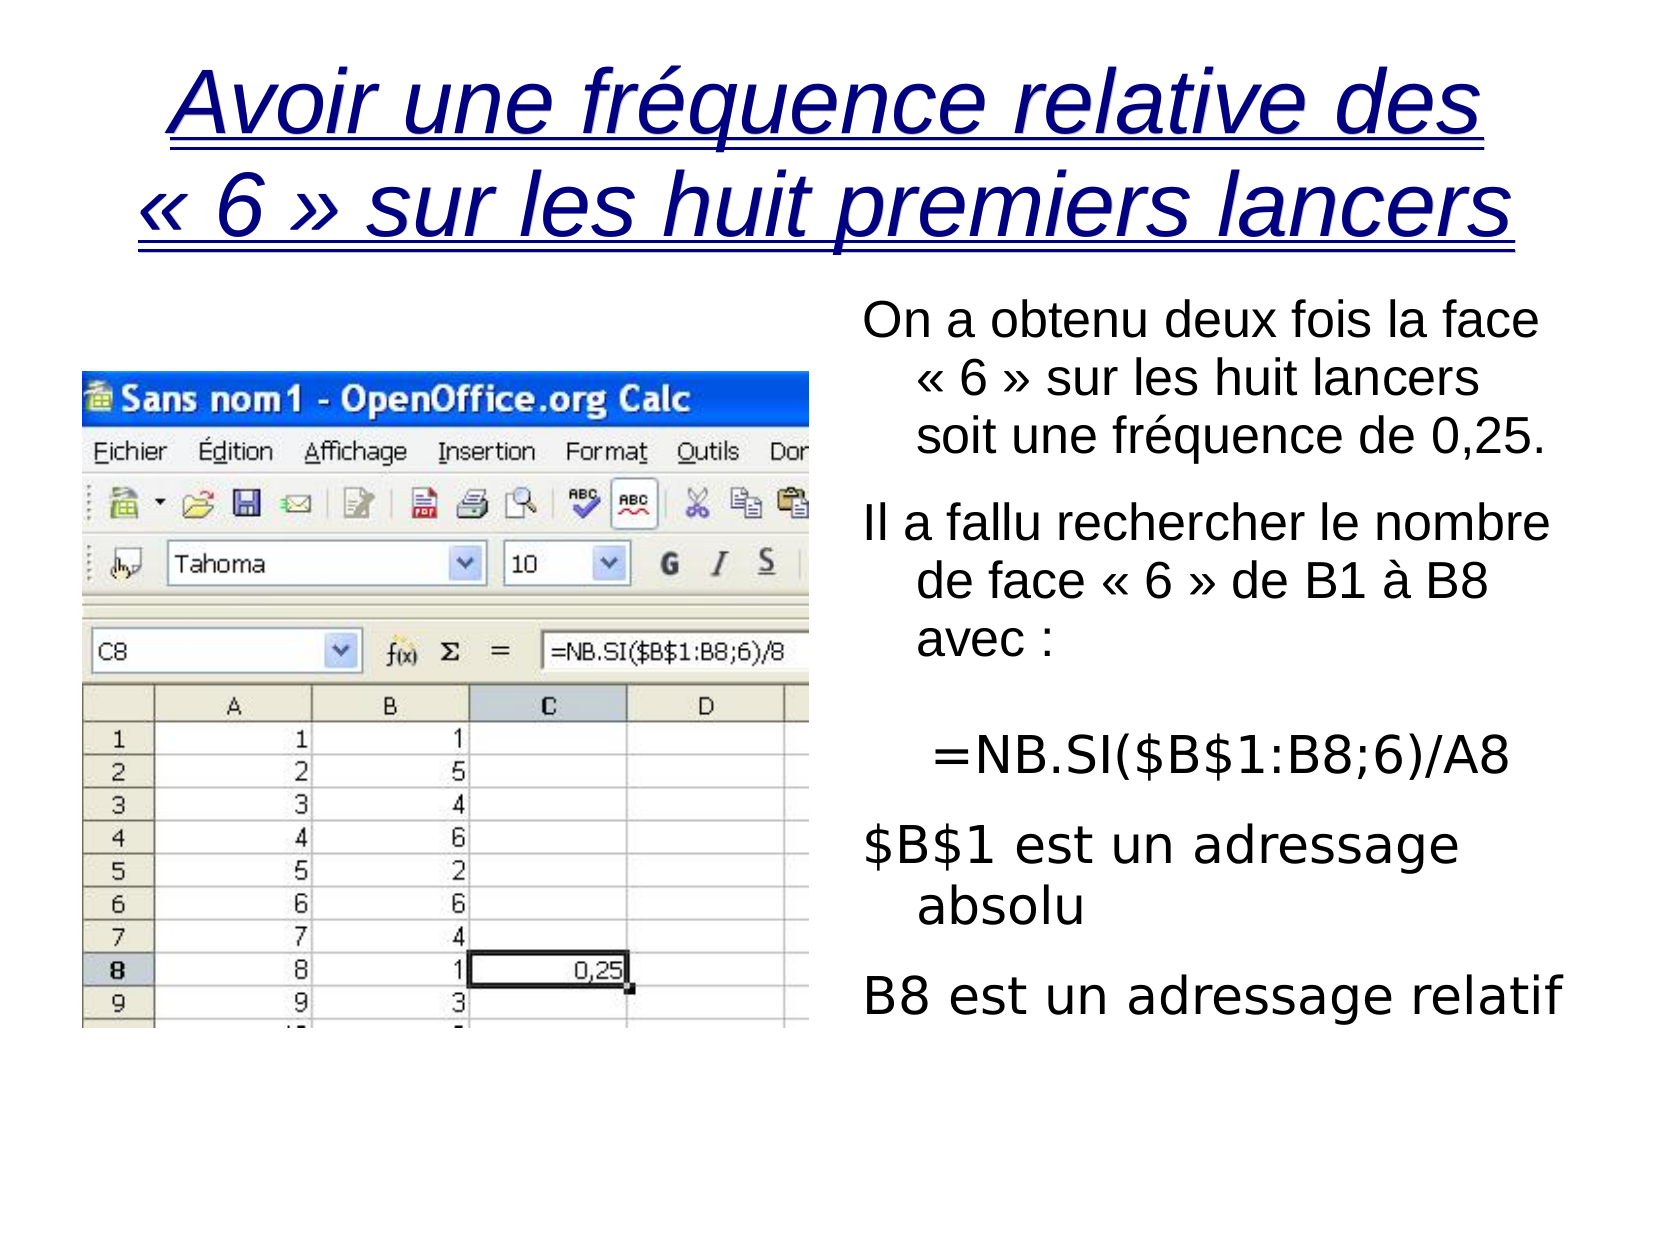

# Avoir une fréquence relative des « 6 » sur les huit premiers lancers
On a obtenu deux fois la face « 6 » sur les huit lancers soit une fréquence de 0,25.
Il a fallu rechercher le nombre de face « 6 » de B1 à B8 avec :
 =NB.SI($B$1:B8;6)/A8
$B$1 est un adressage absolu
B8 est un adressage relatif